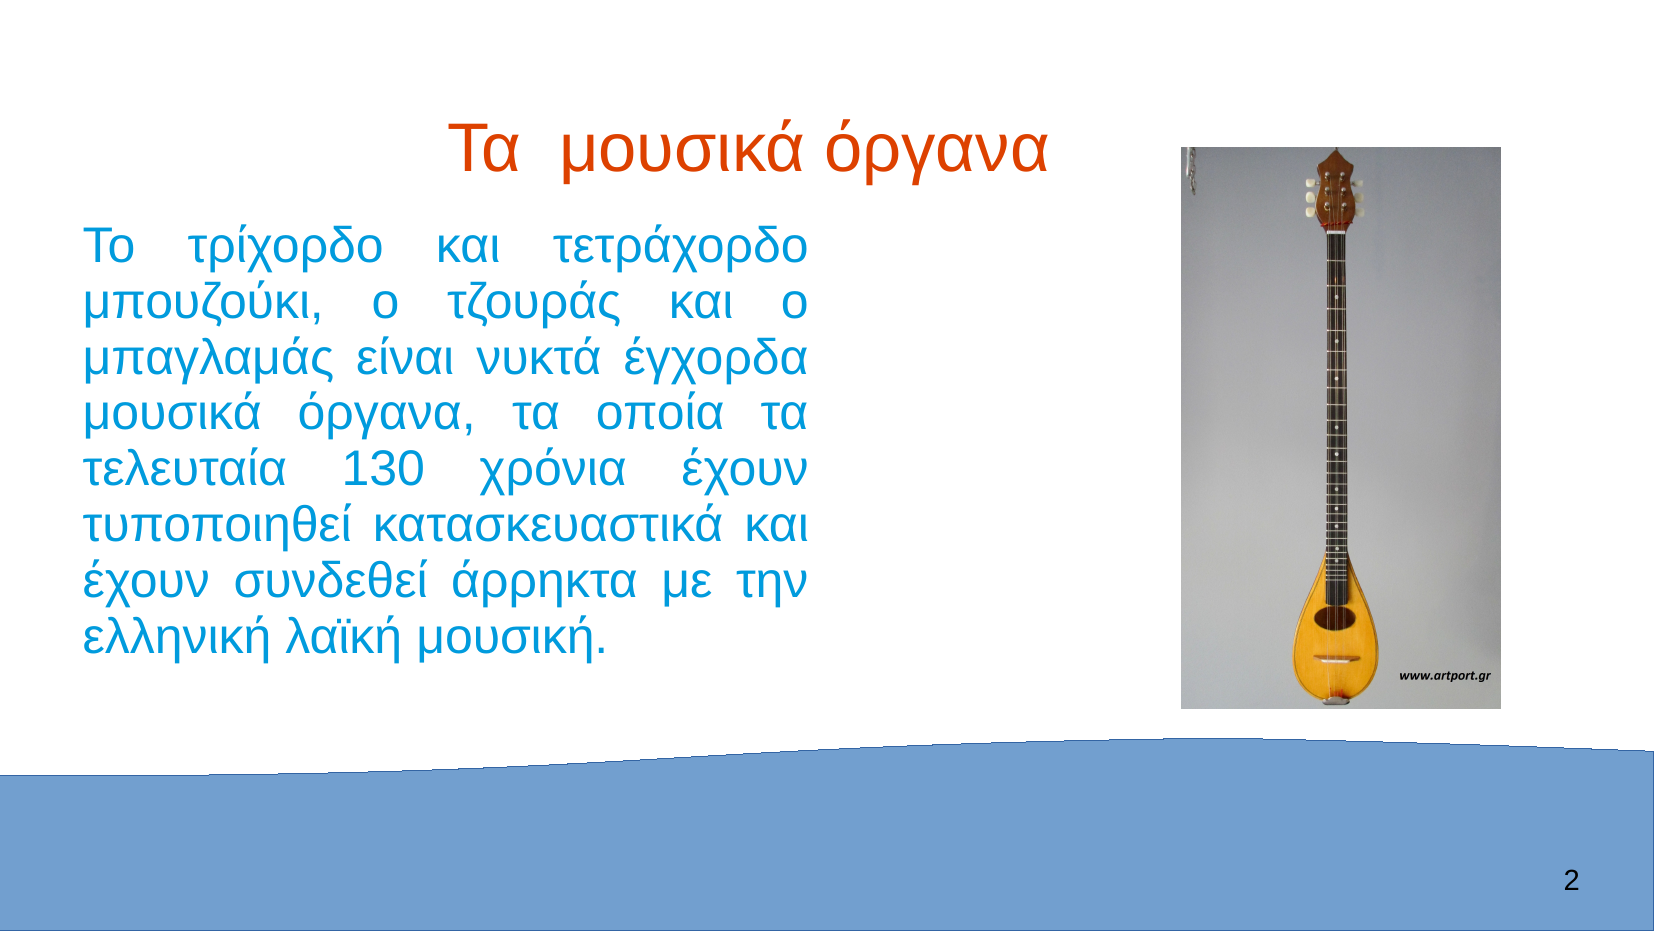

# Τα μουσικά όργανα
Το τρίχορδο και τετράχορδο μπουζούκι, ο τζουράς και ο μπαγλαμάς είναι νυκτά έγχορδα μουσικά όργανα, τα οποία τα τελευταία 130 χρόνια έχουν τυποποιηθεί κατασκευαστικά και έχουν συνδεθεί άρρηκτα με την ελληνική λαϊκή μουσική.